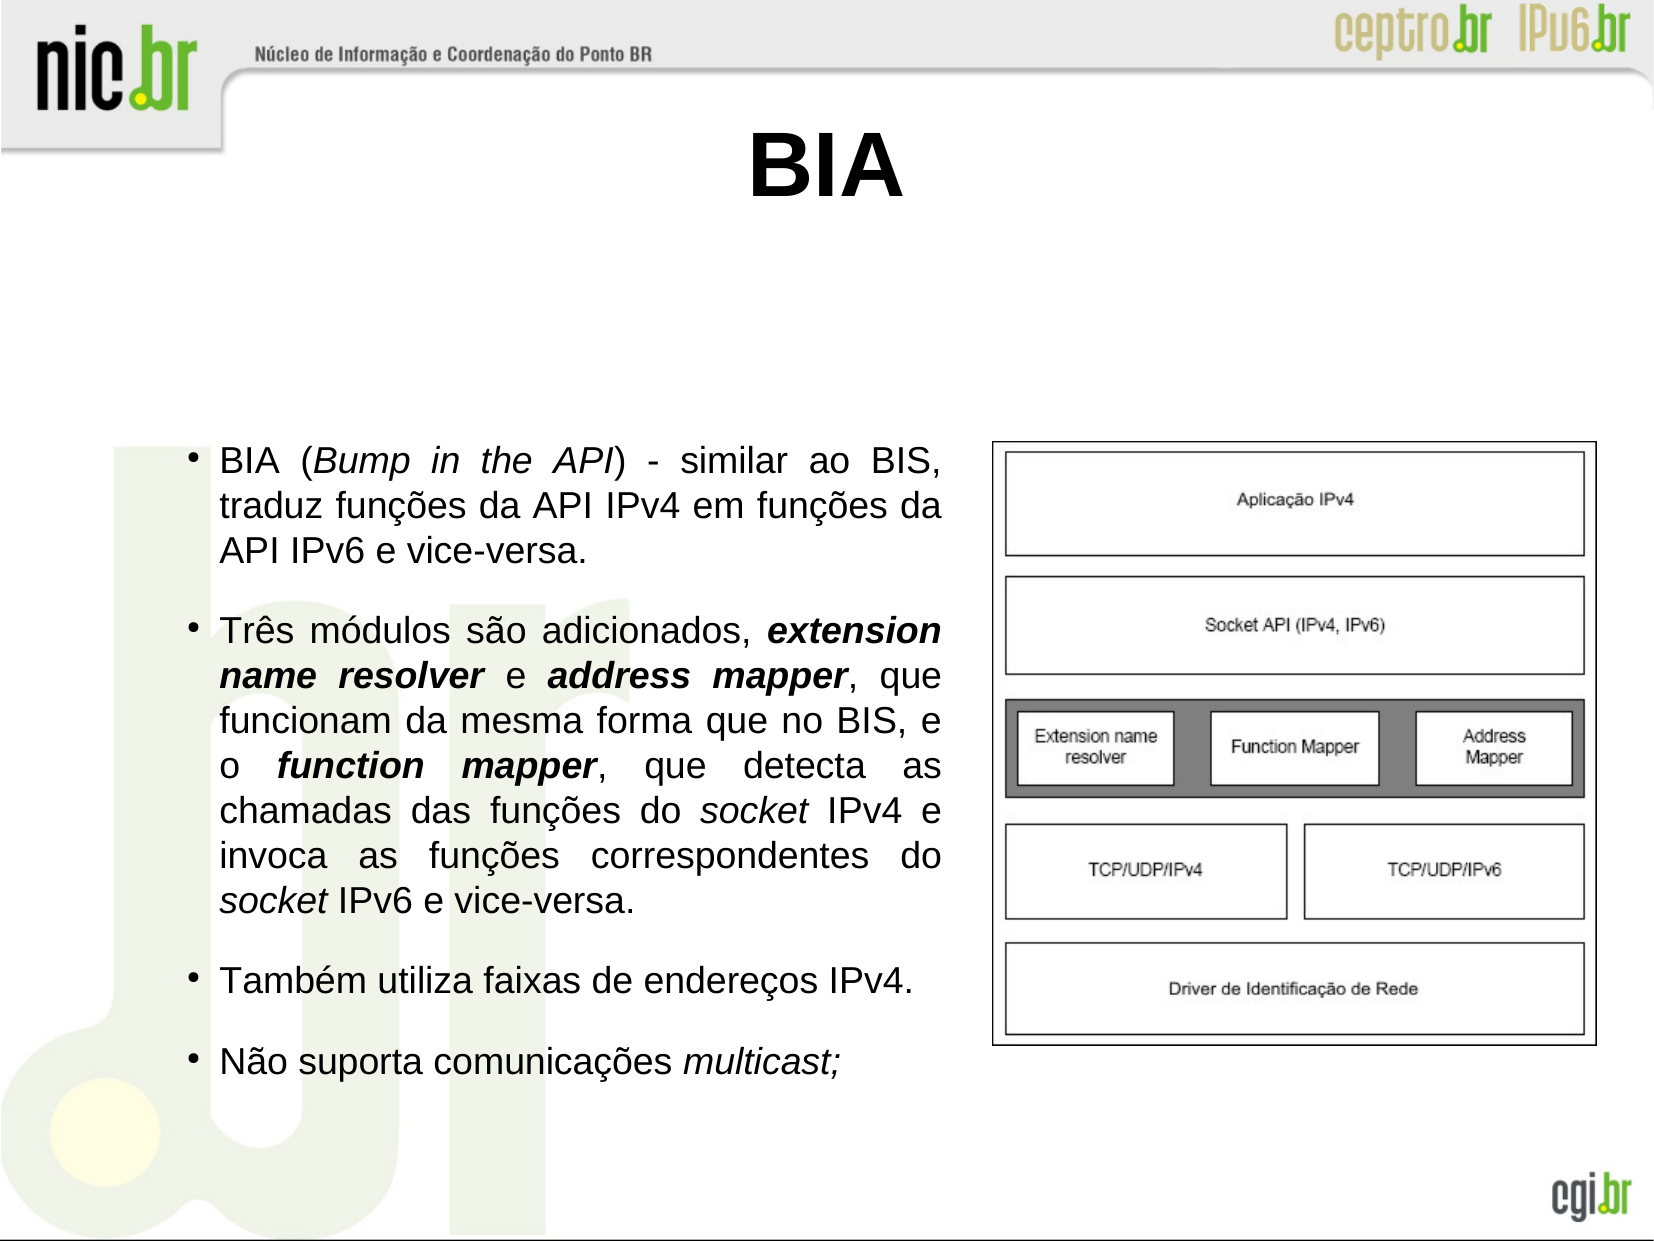

BIA
BIA (Bump in the API) - similar ao BIS, traduz funções da API IPv4 em funções da API IPv6 e vice-versa.
Três módulos são adicionados, extension name resolver e address mapper, que funcionam da mesma forma que no BIS, e o function mapper, que detecta as chamadas das funções do socket IPv4 e invoca as funções correspondentes do socket IPv6 e vice-versa.
Também utiliza faixas de endereços IPv4.
Não suporta comunicações multicast;